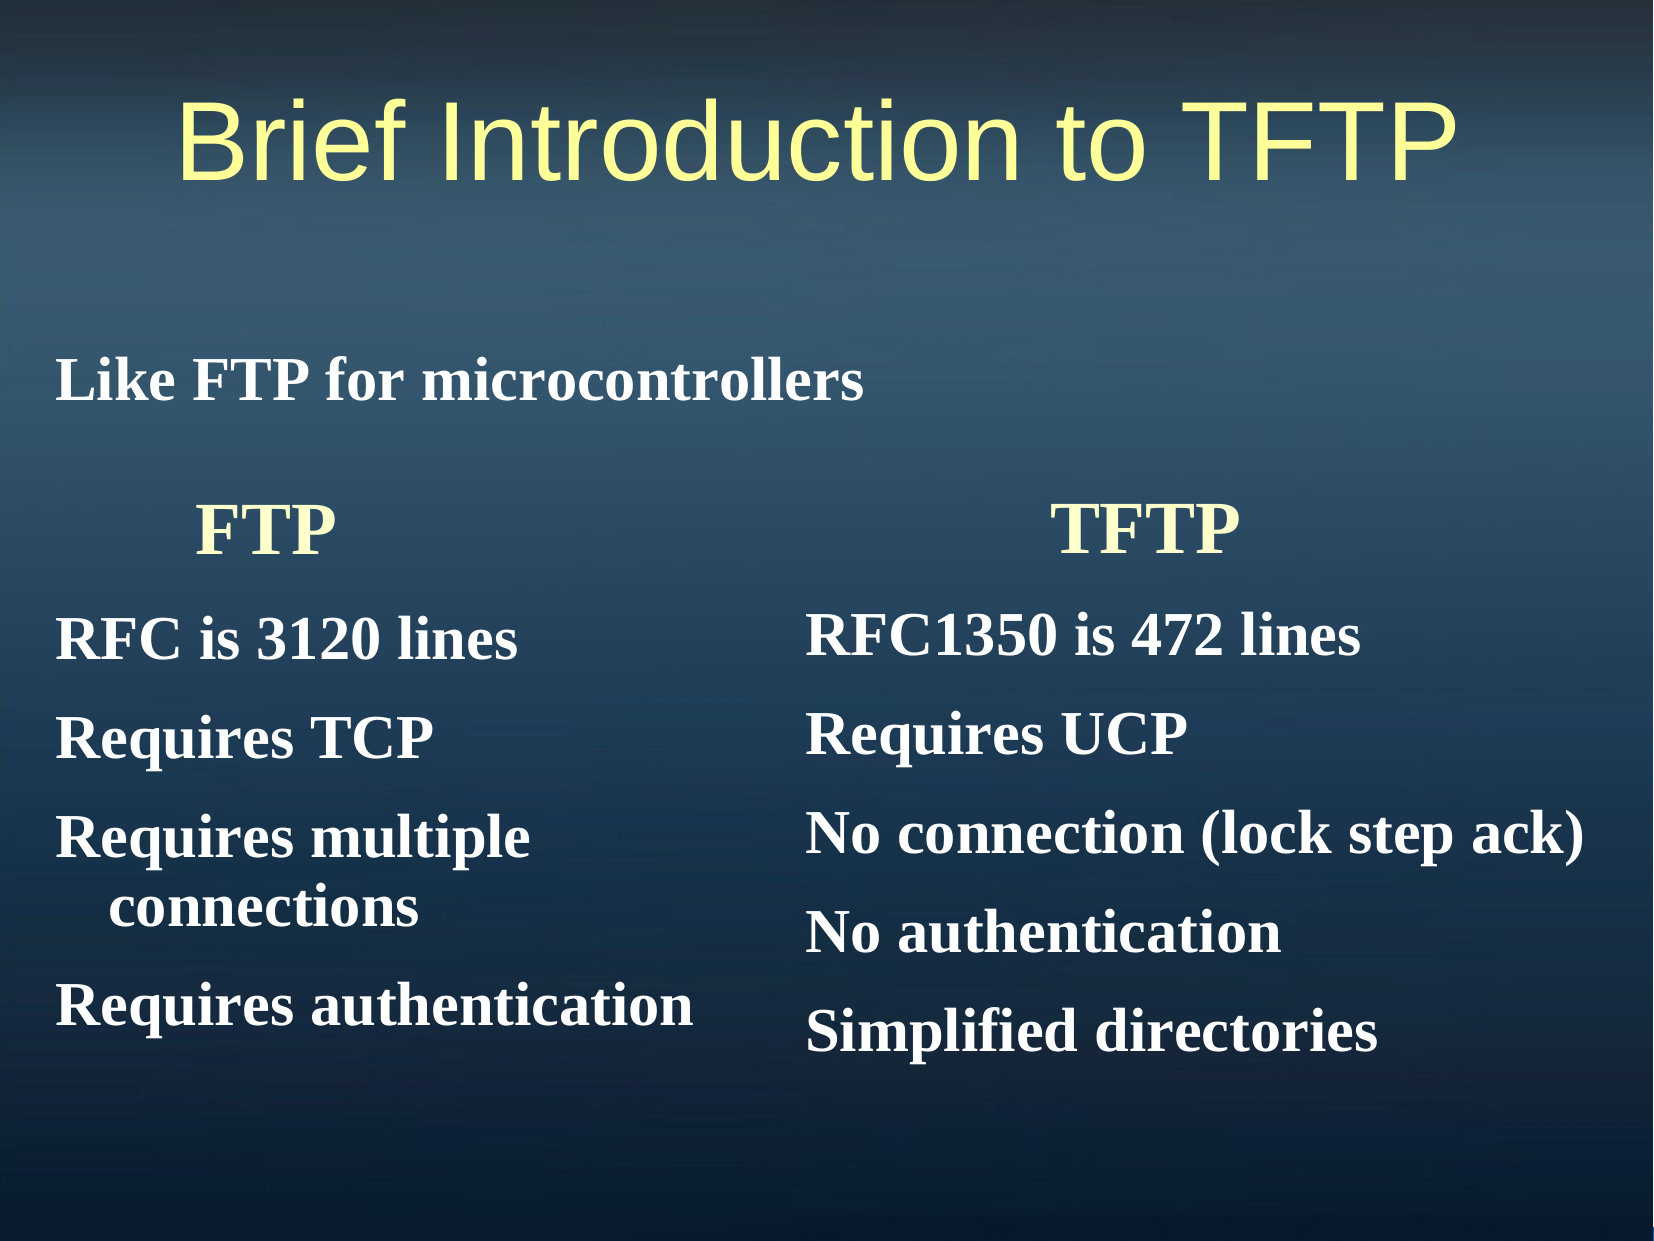

# Brief Introduction to TFTP
Like FTP for microcontrollers
TFTP
FTP
RFC1350 is 472 lines
Requires UCP
No connection (lock step ack)
No authentication
Simplified directories
RFC is 3120 lines
Requires TCP
Requires multiple connections
Requires authentication